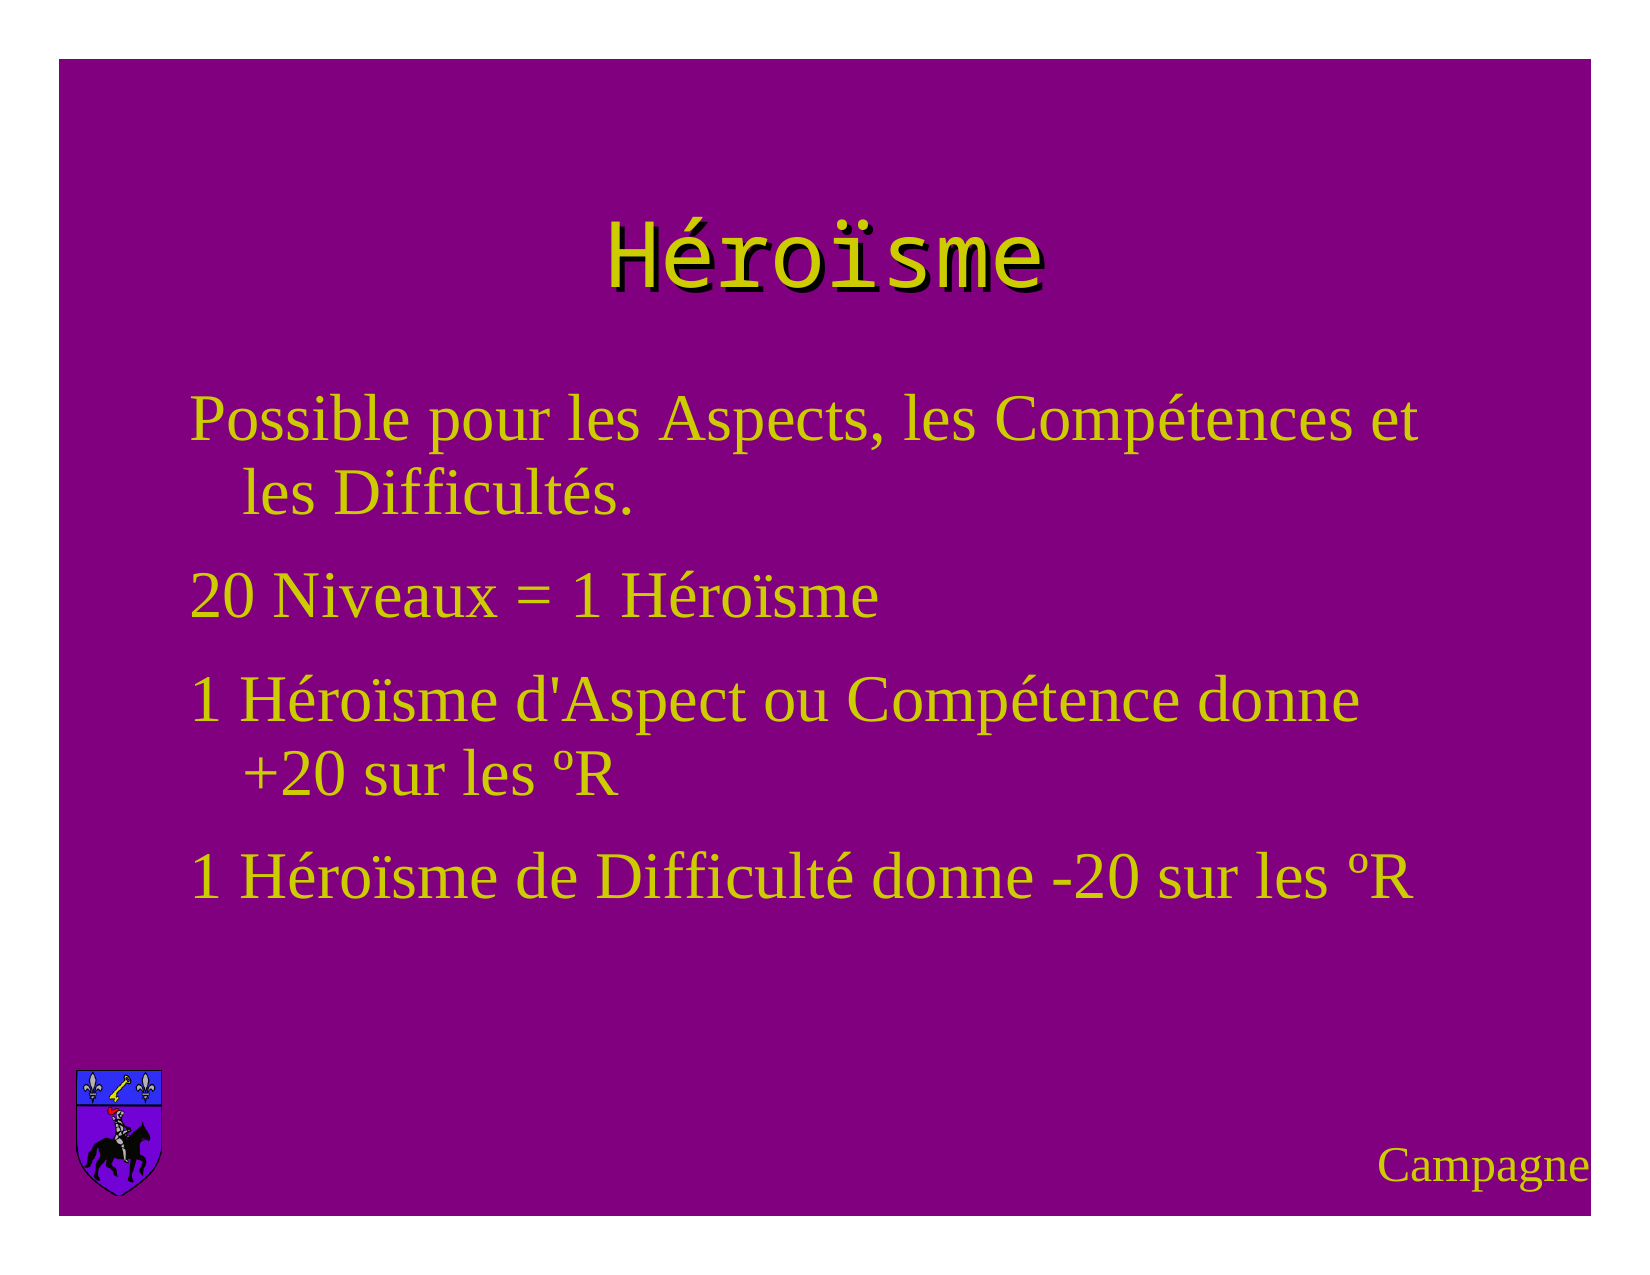

# Héroïsme
Possible pour les Aspects, les Compétences et les Difficultés.
20 Niveaux = 1 Héroïsme
1 Héroïsme d'Aspect ou Compétence donne +20 sur les ºR
1 Héroïsme de Difficulté donne -20 sur les ºR
Campagne